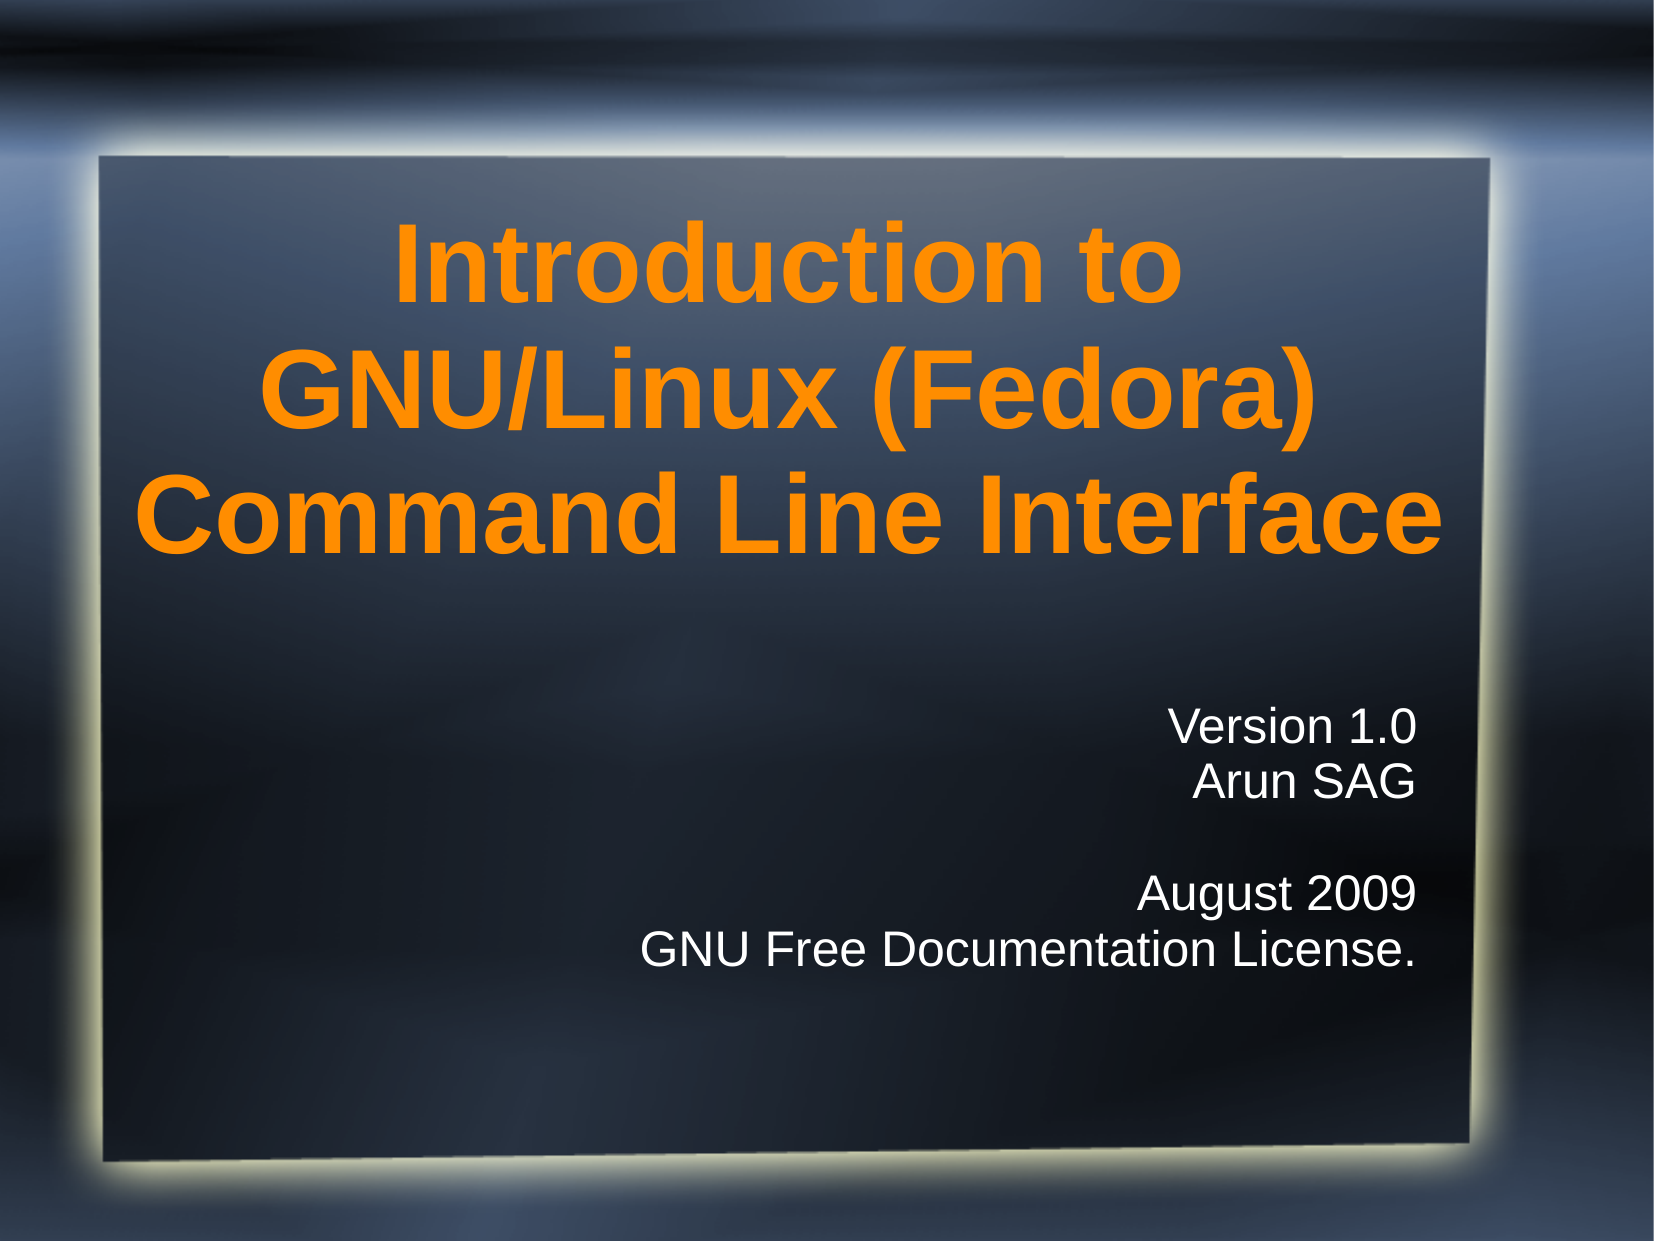

# Introduction to GNU/Linux (Fedora) Command Line Interface
Version 1.0
Arun SAG
August 2009
GNU Free Documentation License.